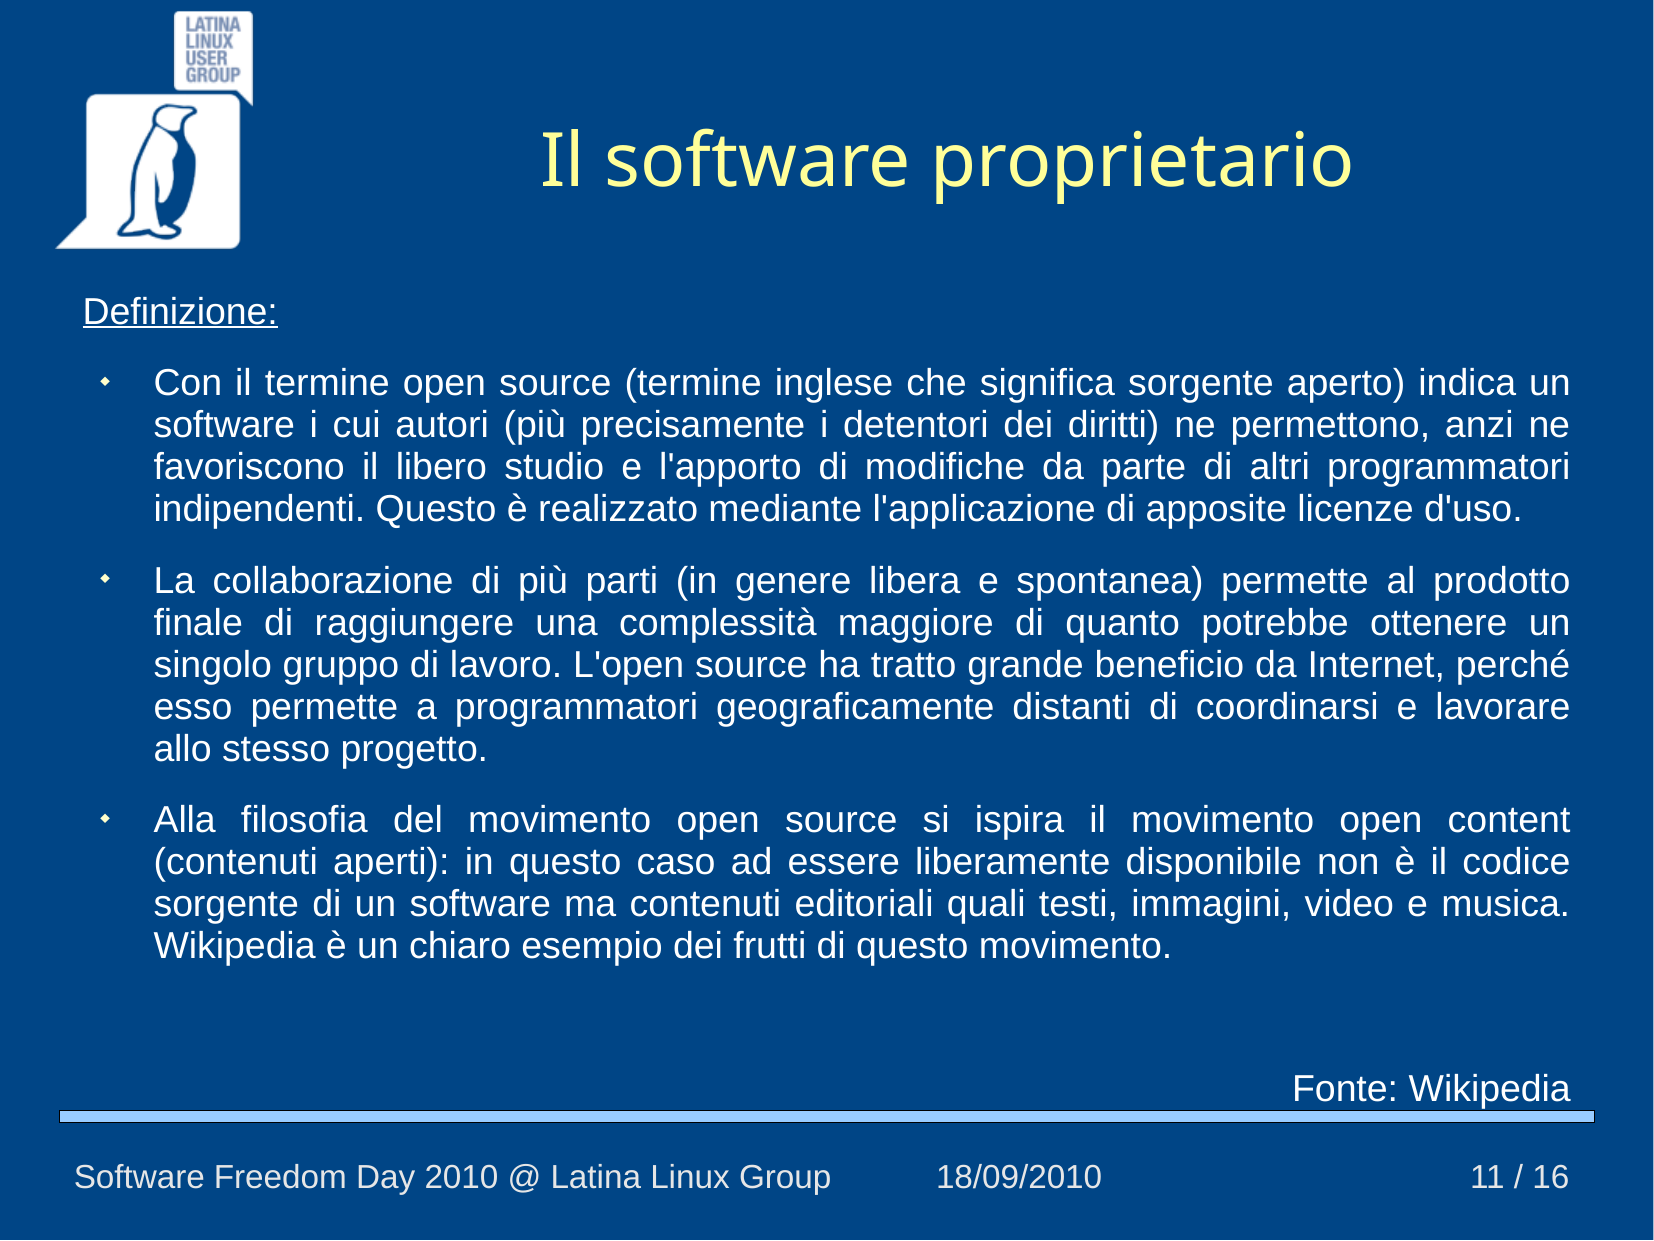

# Il software proprietario
Definizione:
Con il termine open source (termine inglese che significa sorgente aperto) indica un software i cui autori (più precisamente i detentori dei diritti) ne permettono, anzi ne favoriscono il libero studio e l'apporto di modifiche da parte di altri programmatori indipendenti. Questo è realizzato mediante l'applicazione di apposite licenze d'uso.
La collaborazione di più parti (in genere libera e spontanea) permette al prodotto finale di raggiungere una complessità maggiore di quanto potrebbe ottenere un singolo gruppo di lavoro. L'open source ha tratto grande beneficio da Internet, perché esso permette a programmatori geograficamente distanti di coordinarsi e lavorare allo stesso progetto.
Alla filosofia del movimento open source si ispira il movimento open content (contenuti aperti): in questo caso ad essere liberamente disponibile non è il codice sorgente di un software ma contenuti editoriali quali testi, immagini, video e musica. Wikipedia è un chiaro esempio dei frutti di questo movimento.
Fonte: Wikipedia